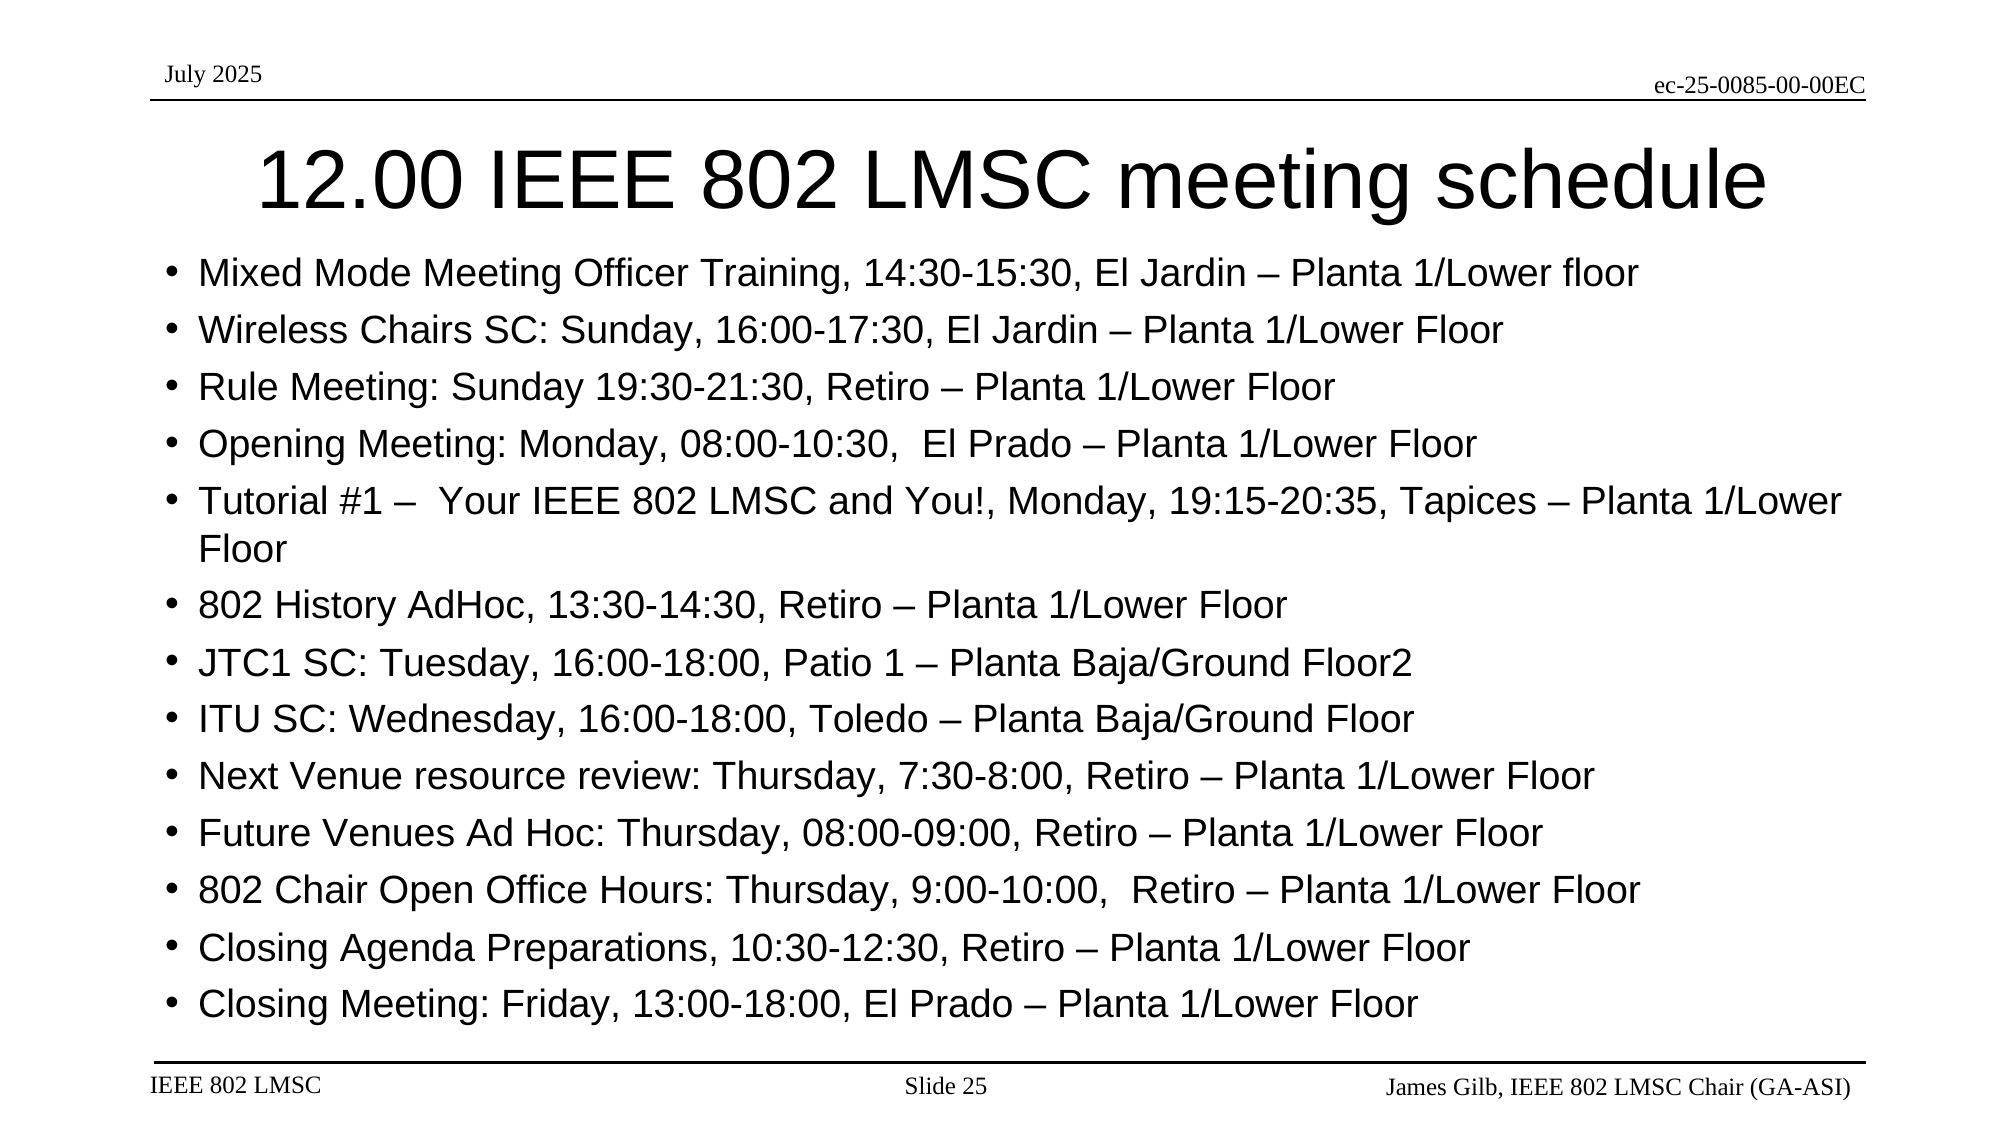

# 12.00 IEEE 802 LMSC meeting schedule
Mixed Mode Meeting Officer Training, 14:30-15:30, El Jardin – Planta 1/Lower floor
Wireless Chairs SC: Sunday, 16:00-17:30, El Jardin – Planta 1/Lower Floor
Rule Meeting: Sunday 19:30-21:30, Retiro – Planta 1/Lower Floor
Opening Meeting: Monday, 08:00-10:30, El Prado – Planta 1/Lower Floor
Tutorial #1 – Your IEEE 802 LMSC and You!, Monday, 19:15-20:35, Tapices – Planta 1/Lower Floor
802 History AdHoc, 13:30-14:30, Retiro – Planta 1/Lower Floor
JTC1 SC: Tuesday, 16:00-18:00, Patio 1 – Planta Baja/Ground Floor2
ITU SC: Wednesday, 16:00-18:00, Toledo – Planta Baja/Ground Floor
Next Venue resource review: Thursday, 7:30-8:00, Retiro – Planta 1/Lower Floor
Future Venues Ad Hoc: Thursday, 08:00-09:00, Retiro – Planta 1/Lower Floor
802 Chair Open Office Hours: Thursday, 9:00-10:00, Retiro – Planta 1/Lower Floor
Closing Agenda Preparations, 10:30-12:30, Retiro – Planta 1/Lower Floor
Closing Meeting: Friday, 13:00-18:00, El Prado – Planta 1/Lower Floor
25